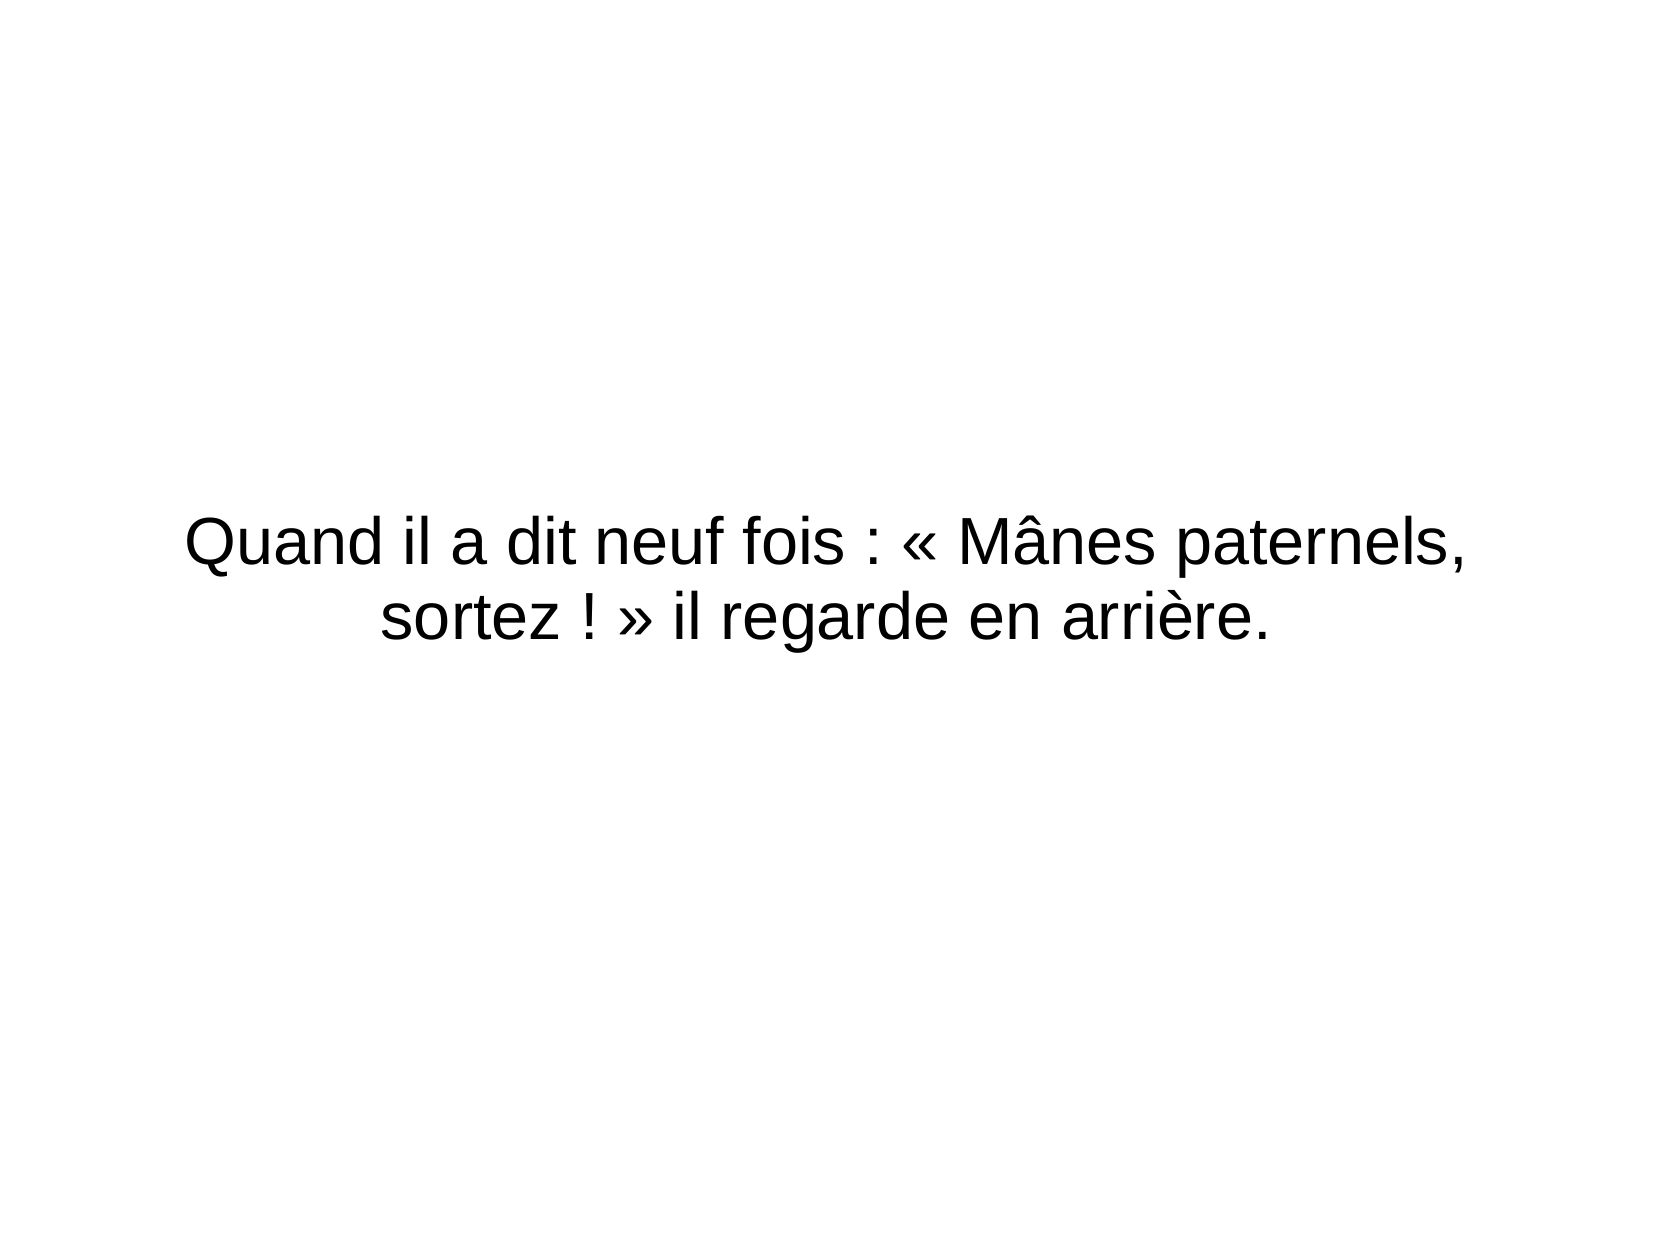

# Quand il a dit neuf fois : « Mânes paternels, sortez ! » il regarde en arrière.